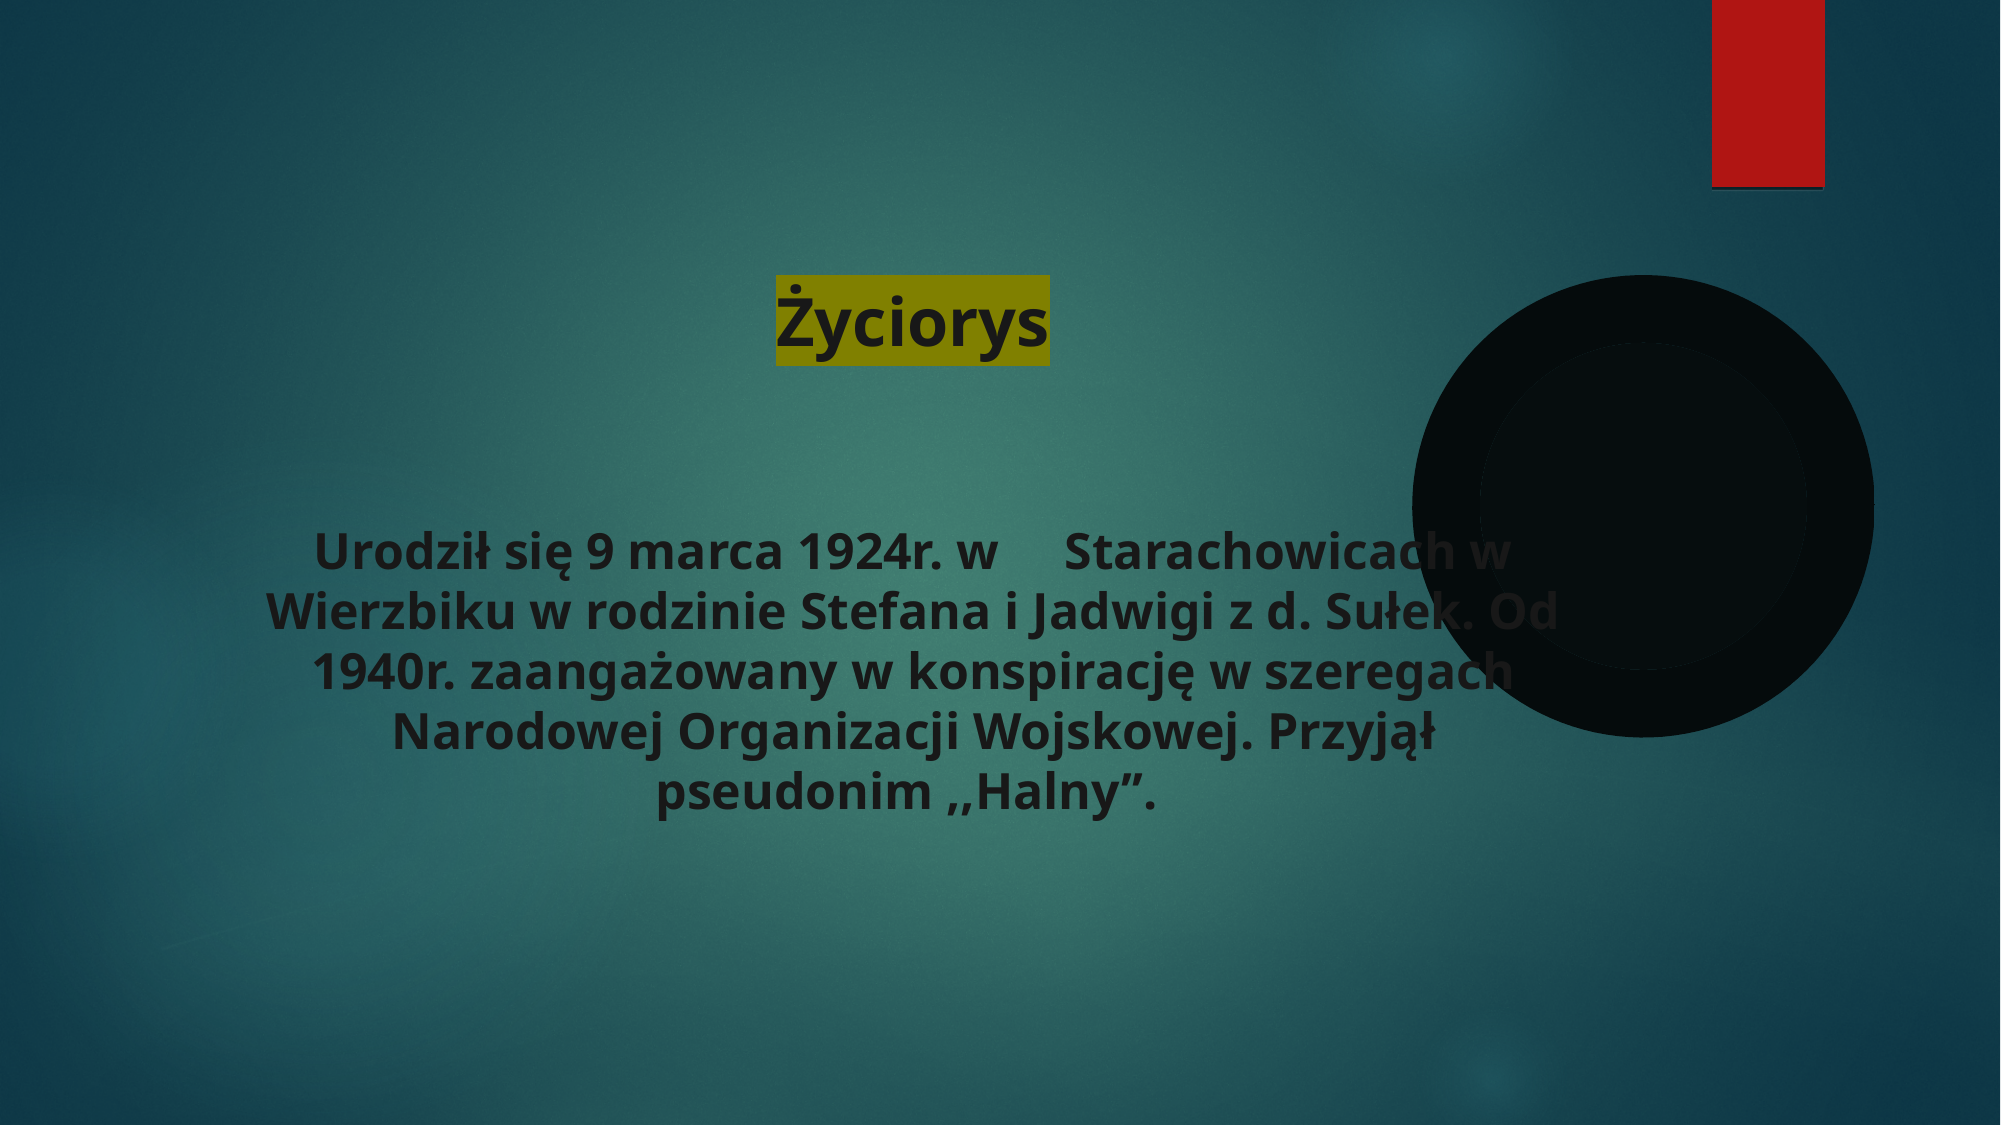

# Życiorys Urodził się 9 marca 1924r. w Starachowicach w Wierzbiku w rodzinie Stefana i Jadwigi z d. Sułek. Od 1940r. zaangażowany w konspirację w szeregach Narodowej Organizacji Wojskowej. Przyjął pseudonim ,,Halny’’.